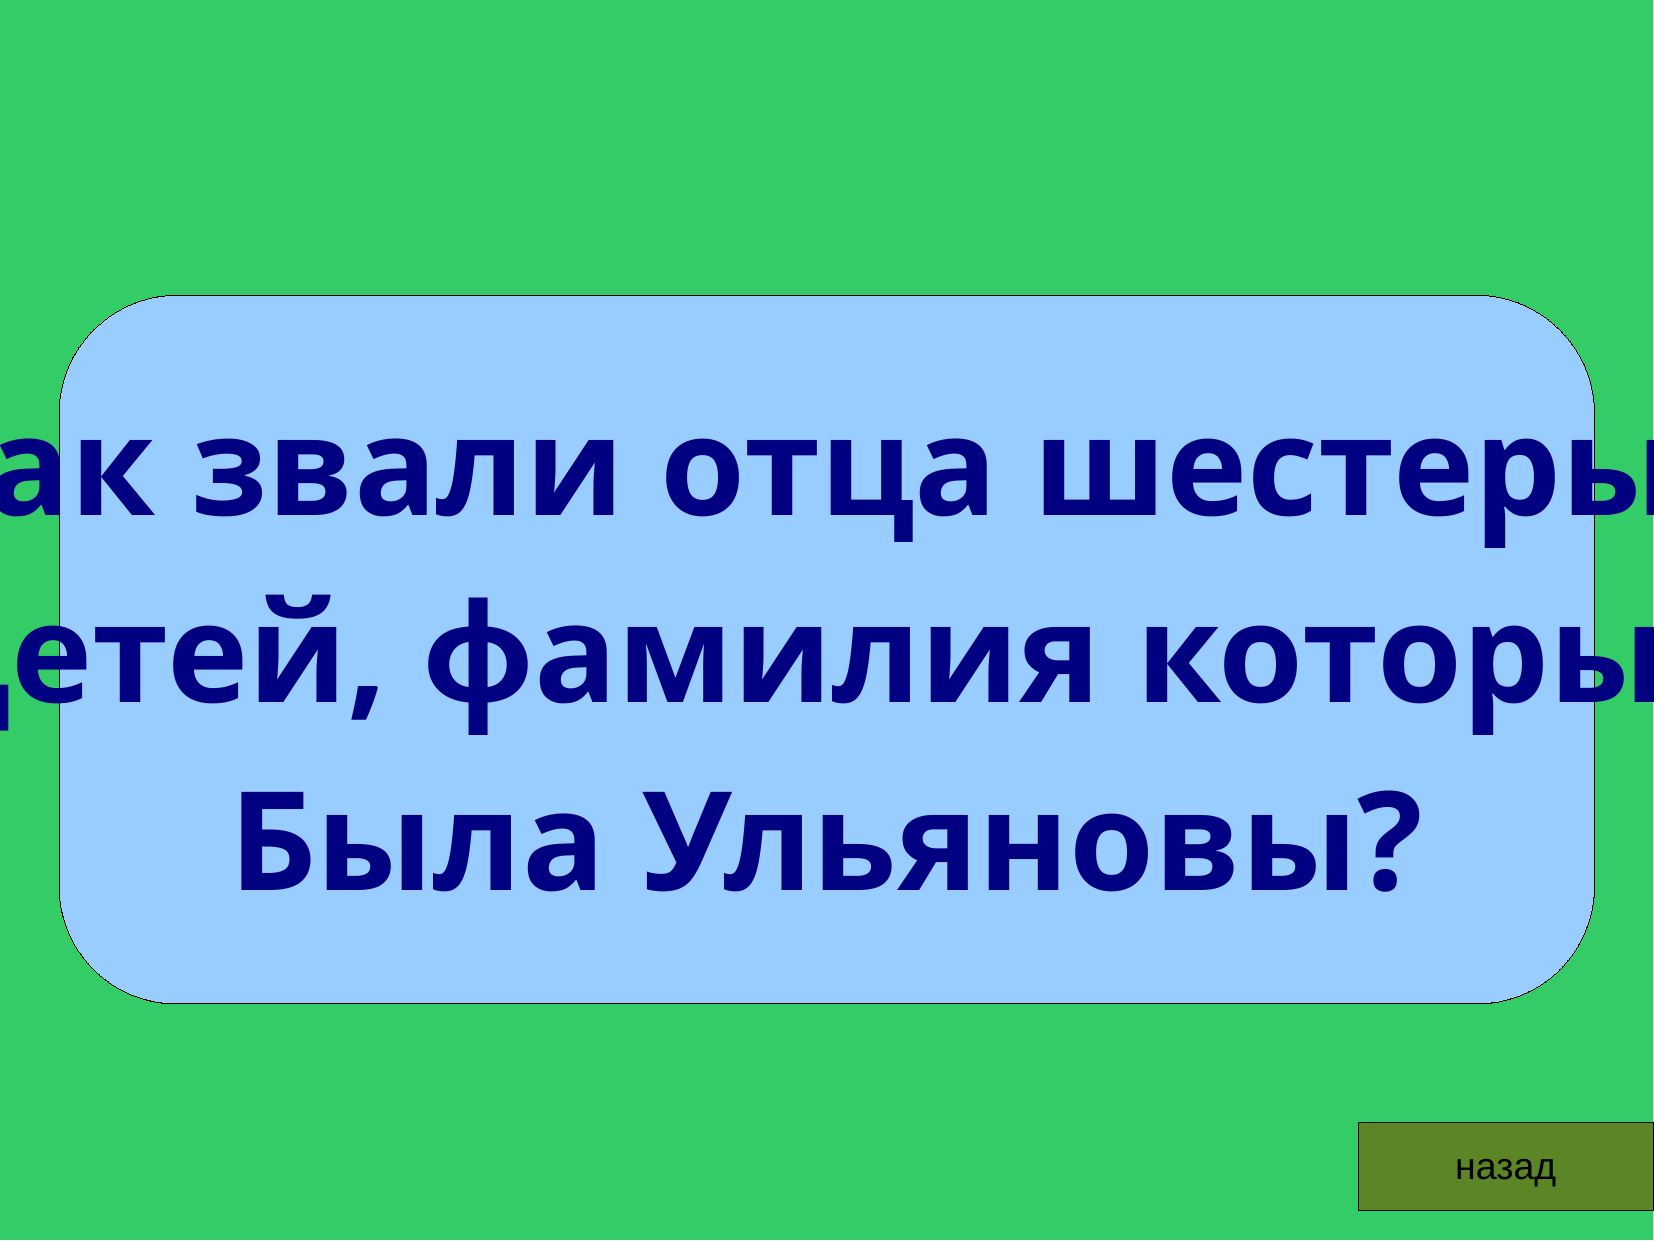

Как звали отца шестерых
Детей, фамилия которых
Была Ульяновы?
назад